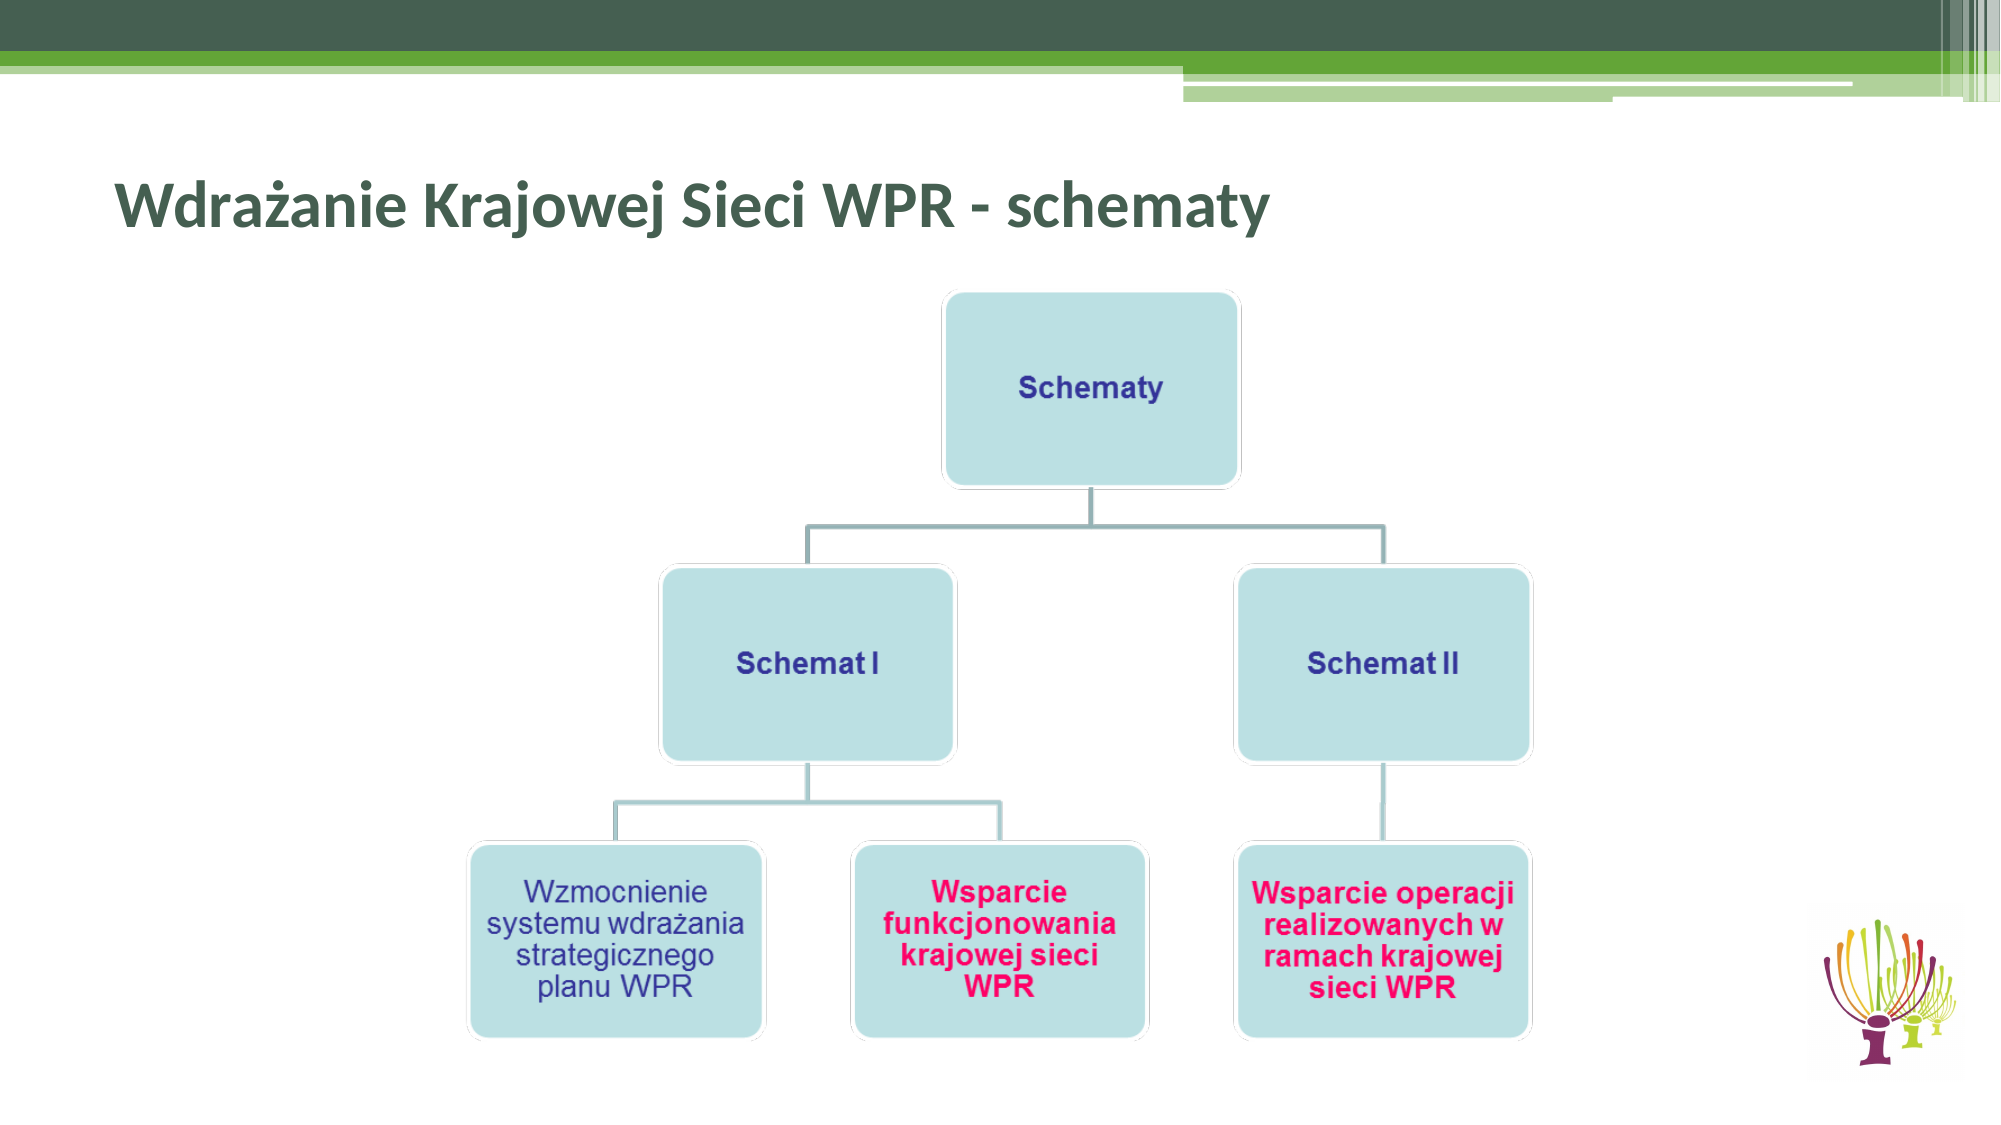

# Wdrażanie Krajowej Sieci WPR - schematy